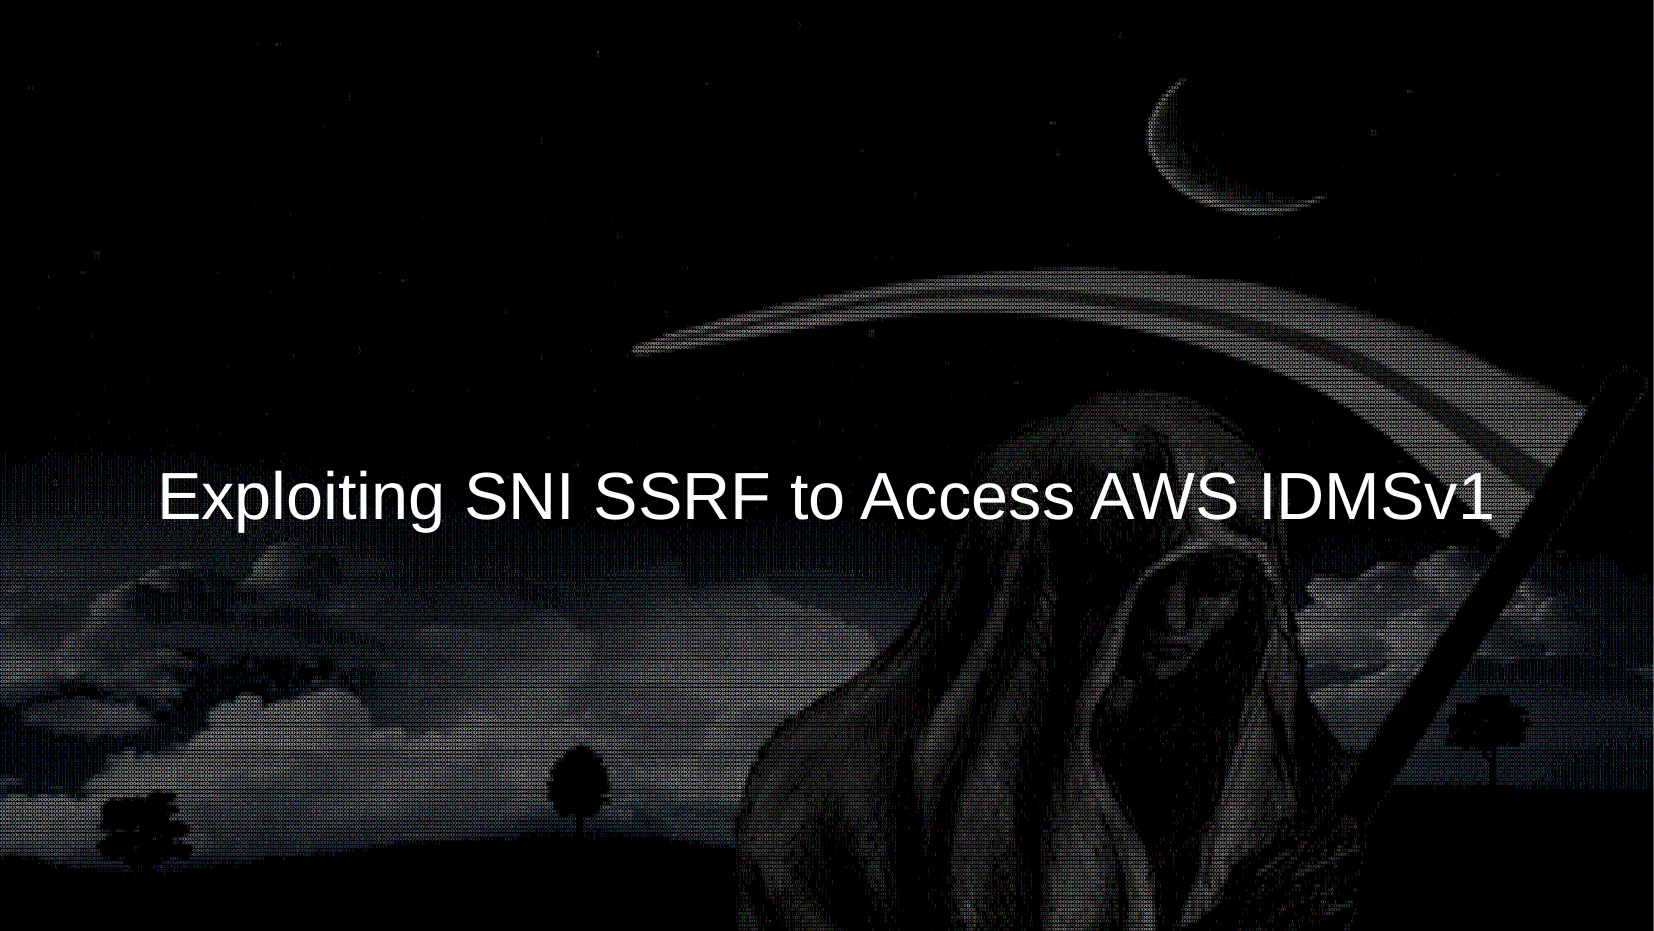

#
Exploiting SNI SSRF to Access AWS IDMSv1